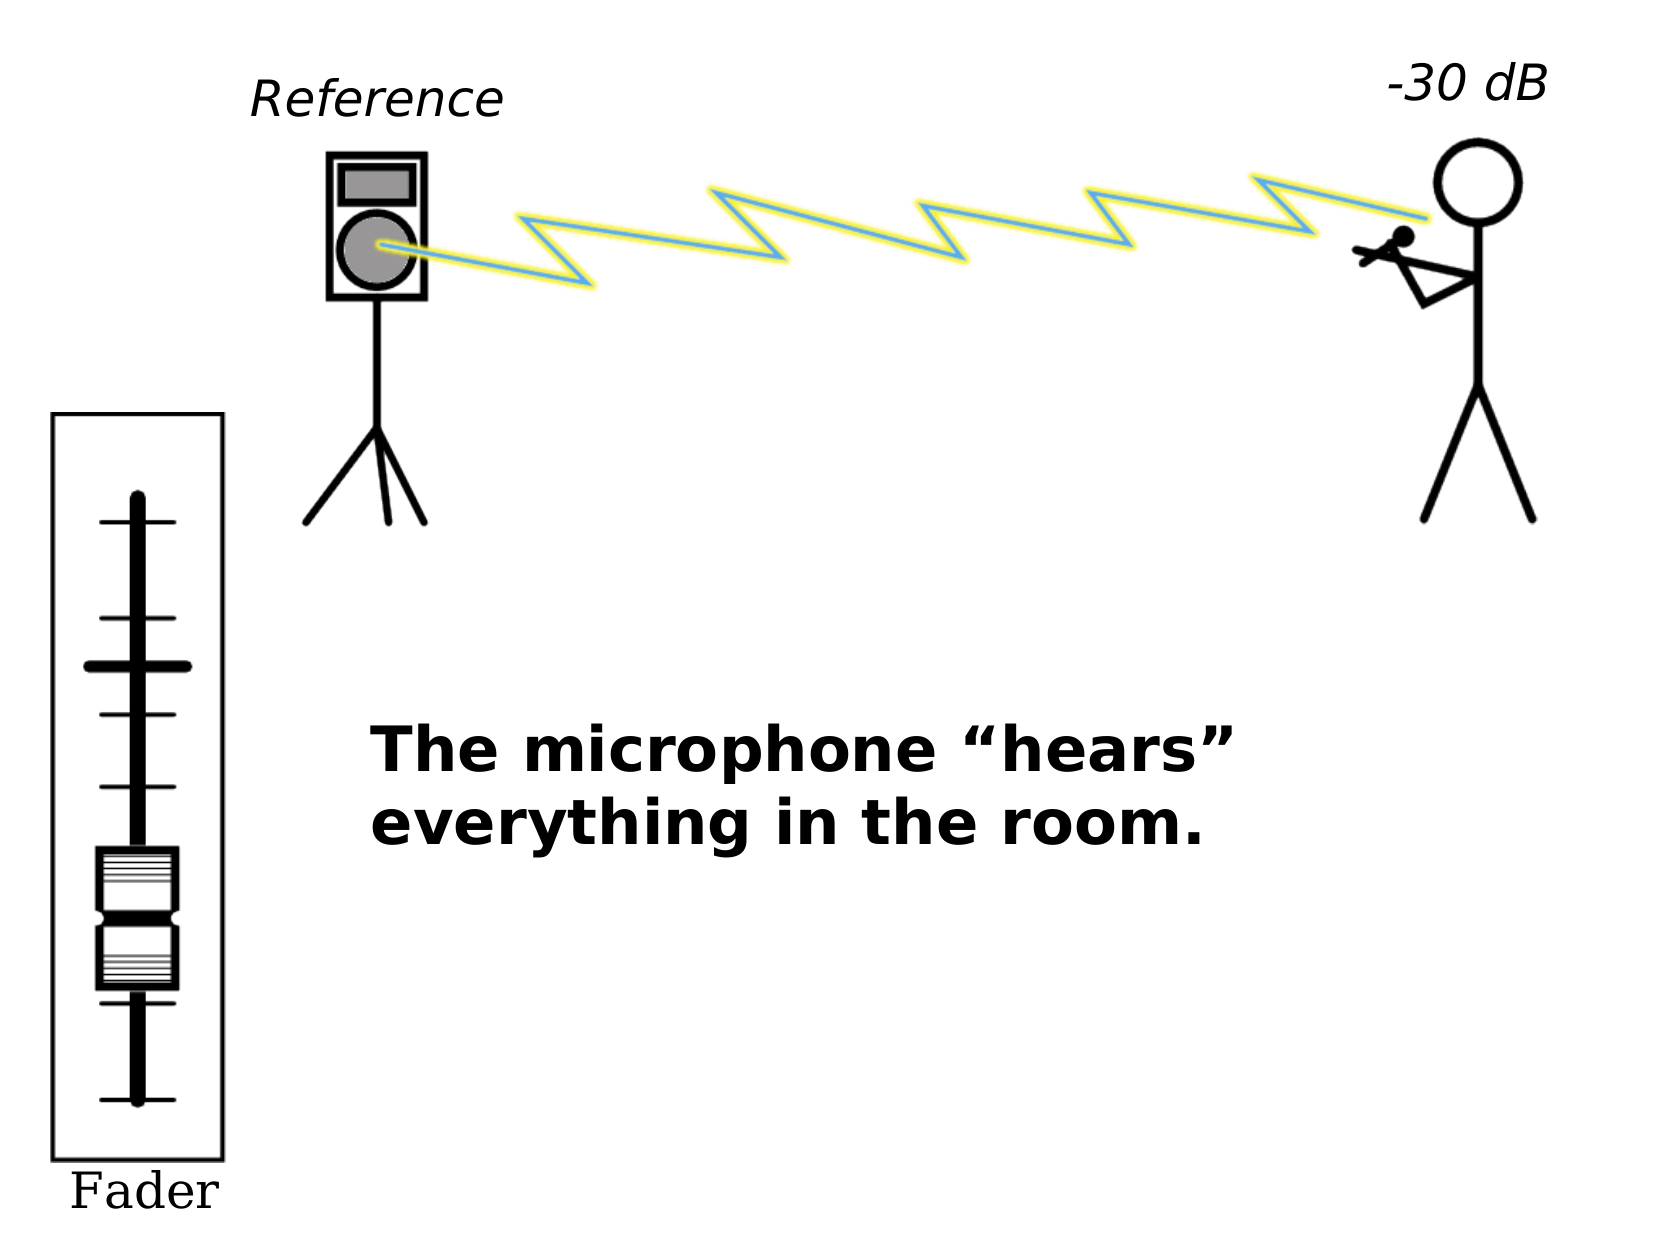

-30 dB
Reference
The microphone “hears” everything in the room.
Fader